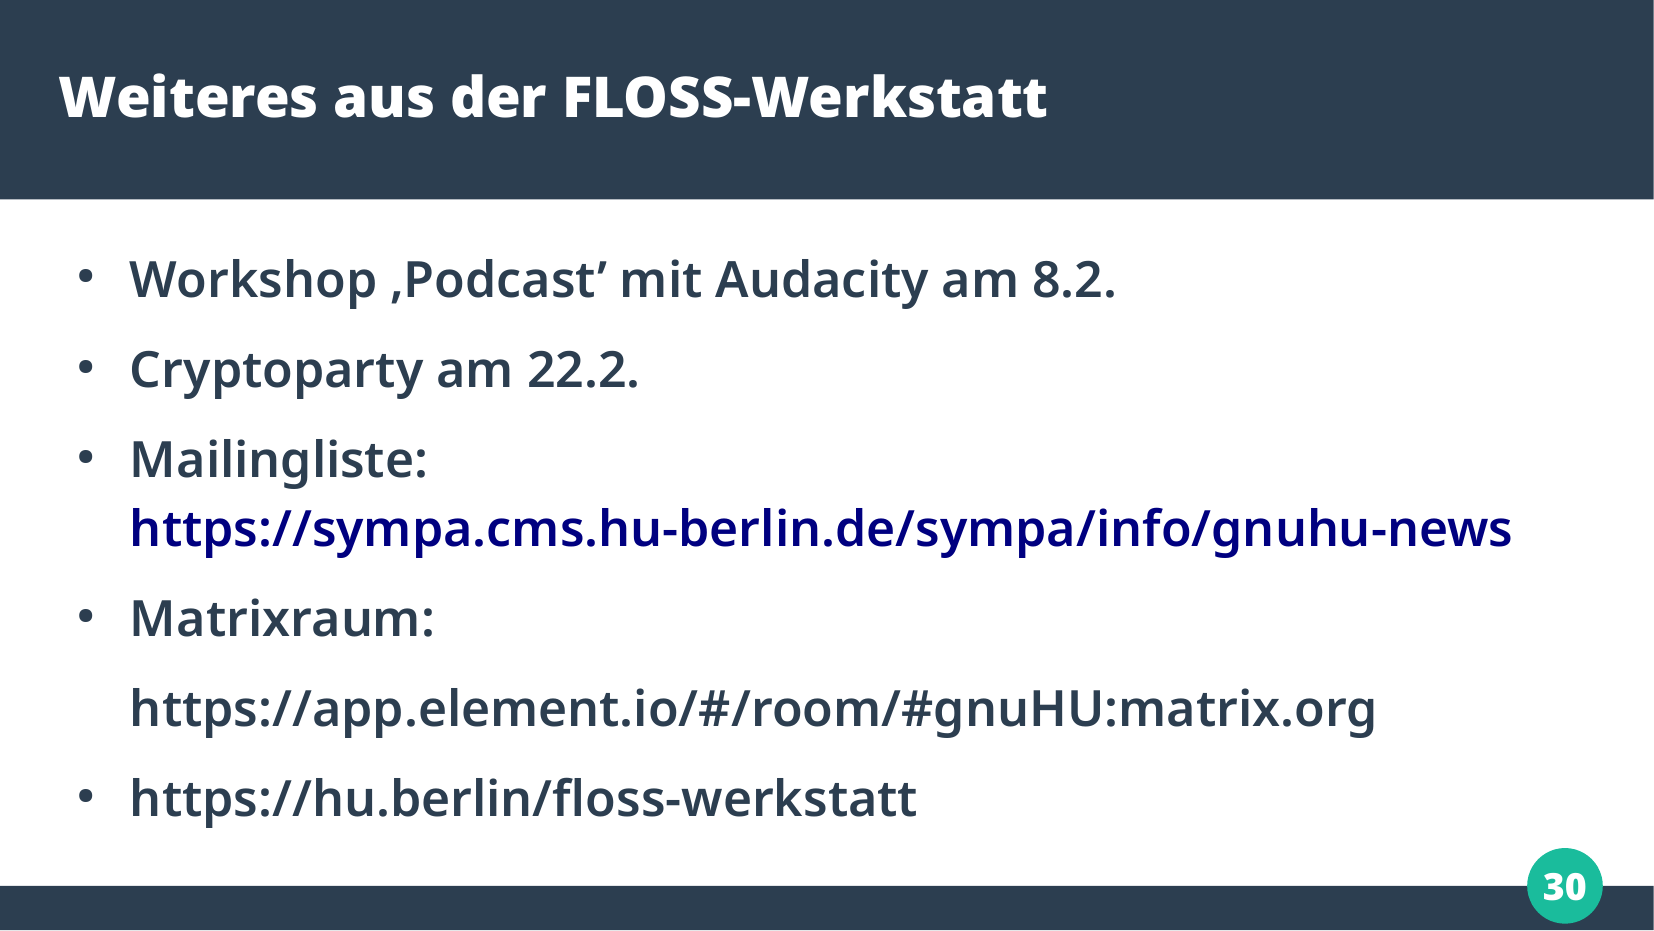

# Weiteres aus der FLOSS-Werkstatt
Workshop ‚Podcast’ mit Audacity am 8.2.
Cryptoparty am 22.2.
Mailingliste: https://sympa.cms.hu-berlin.de/sympa/info/gnuhu-news
Matrixraum:
https://app.element.io/#/room/#gnuHU:matrix.org
https://hu.berlin/floss-werkstatt